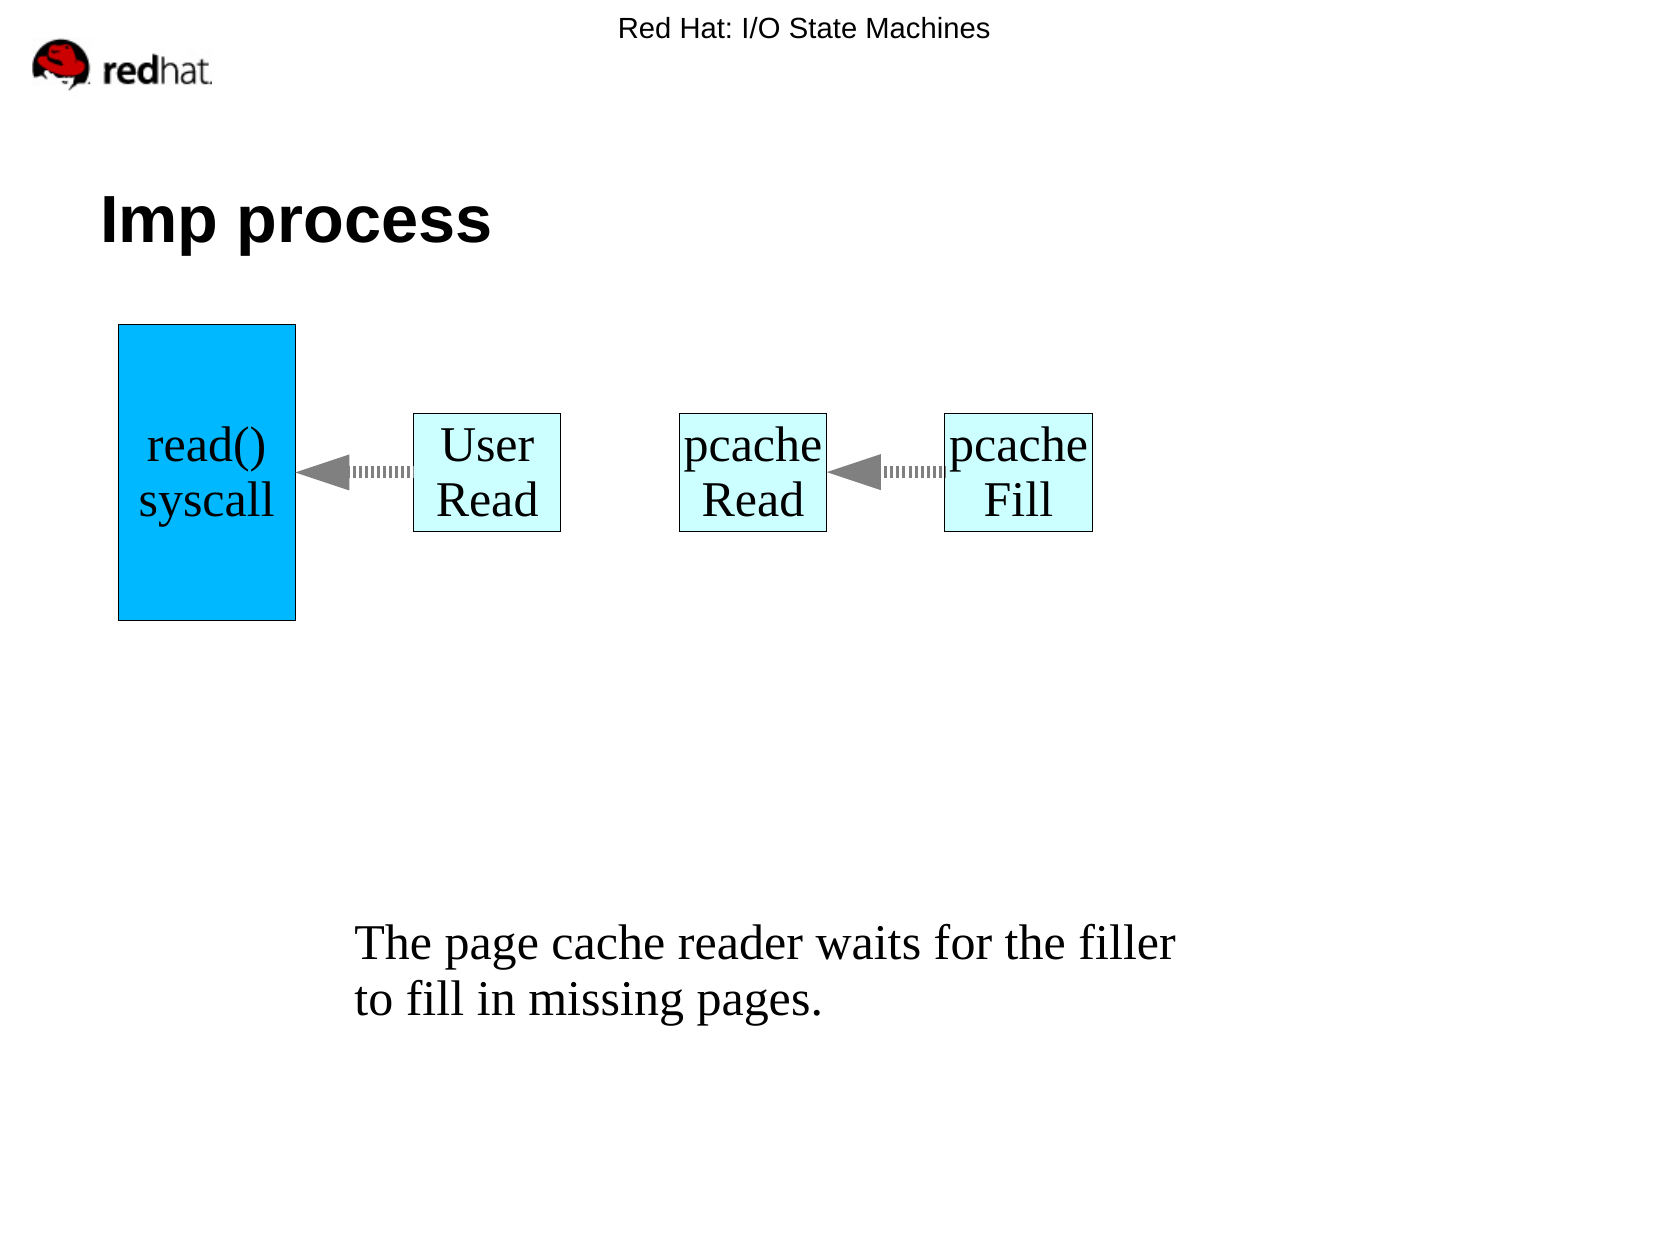

# Imp process
read()
syscall
pcache
Fill
User
Read
pcache
Read
The page cache reader waits for the filler to fill in missing pages.